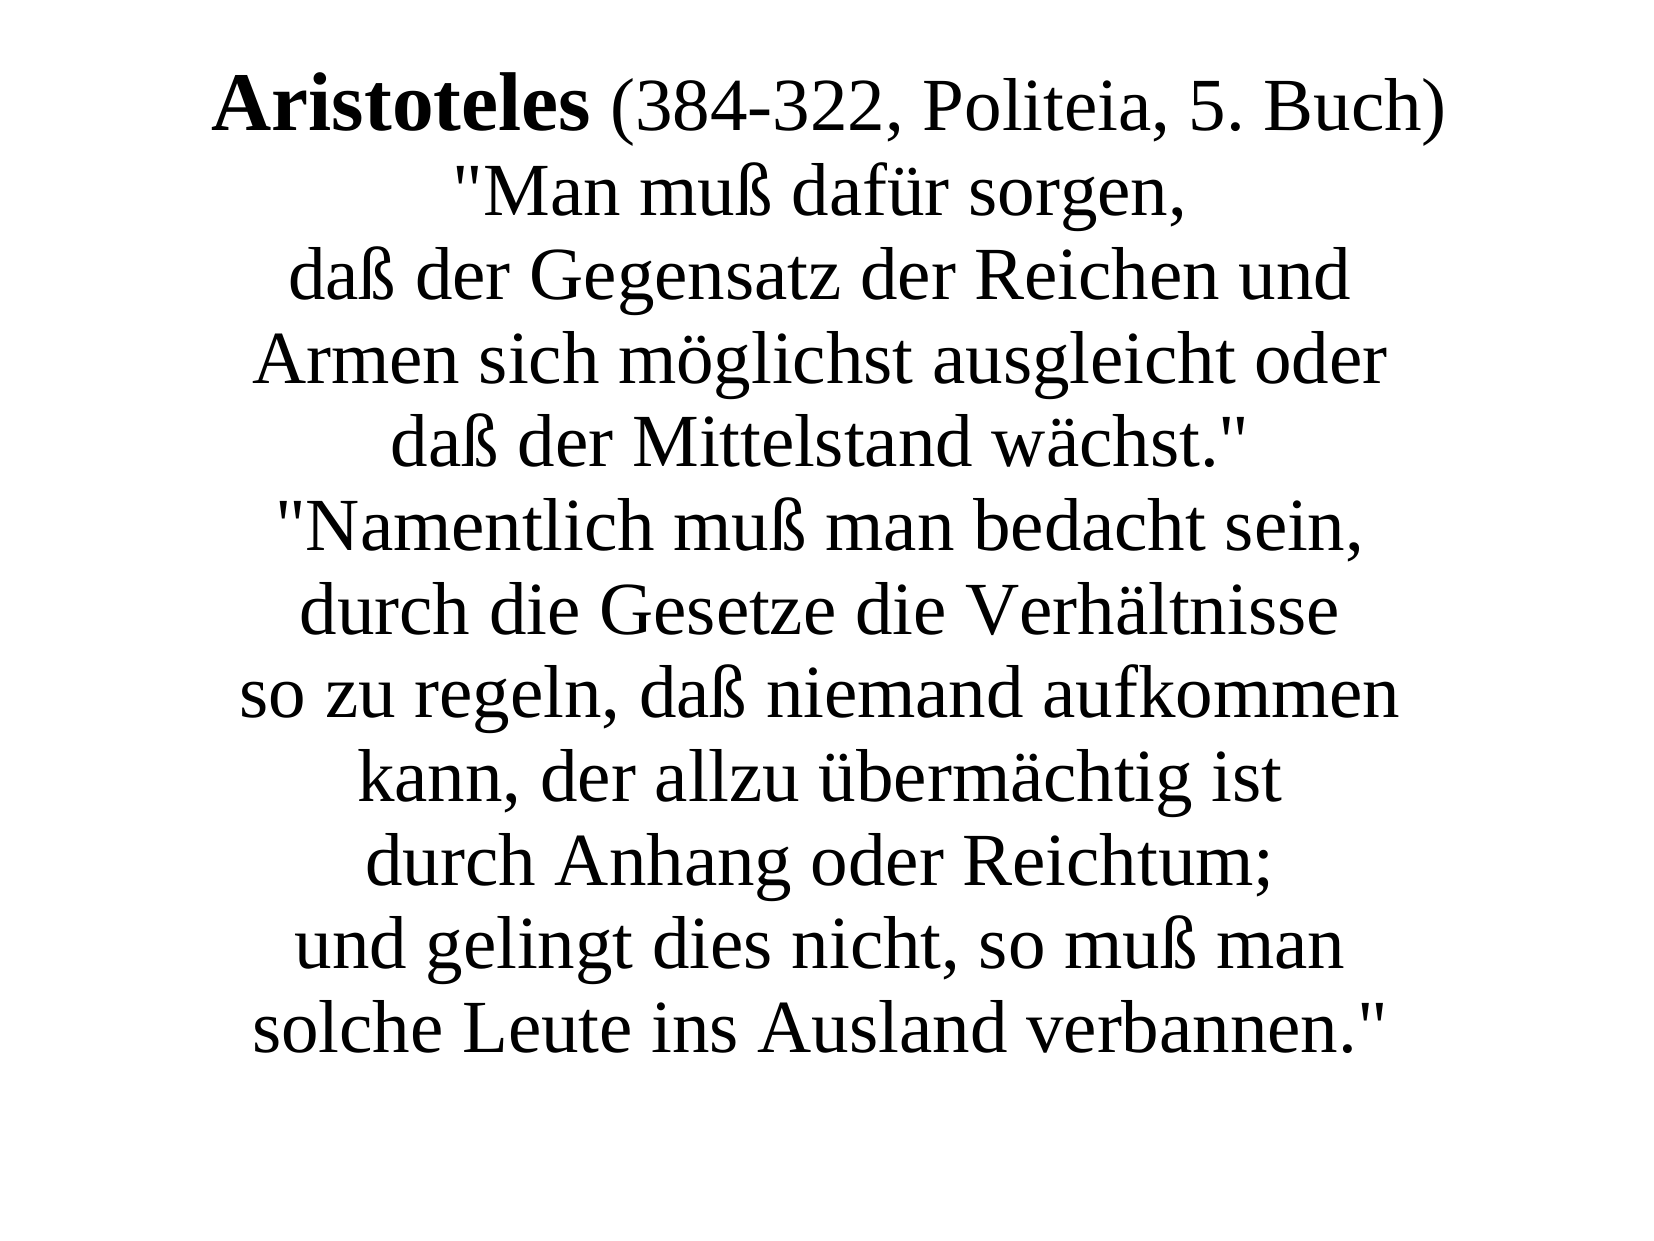

Aristoteles (384-322, Politeia, 5. Buch)
"Man muß dafür sorgen,
daß der Gegensatz der Reichen und
Armen sich möglichst ausgleicht oder
daß der Mittelstand wächst."
"Namentlich muß man bedacht sein,
durch die Gesetze die Verhältnisse
so zu regeln, daß niemand aufkommen
kann, der allzu übermächtig ist
durch Anhang oder Reichtum;
und gelingt dies nicht, so muß man
solche Leute ins Ausland verbannen."